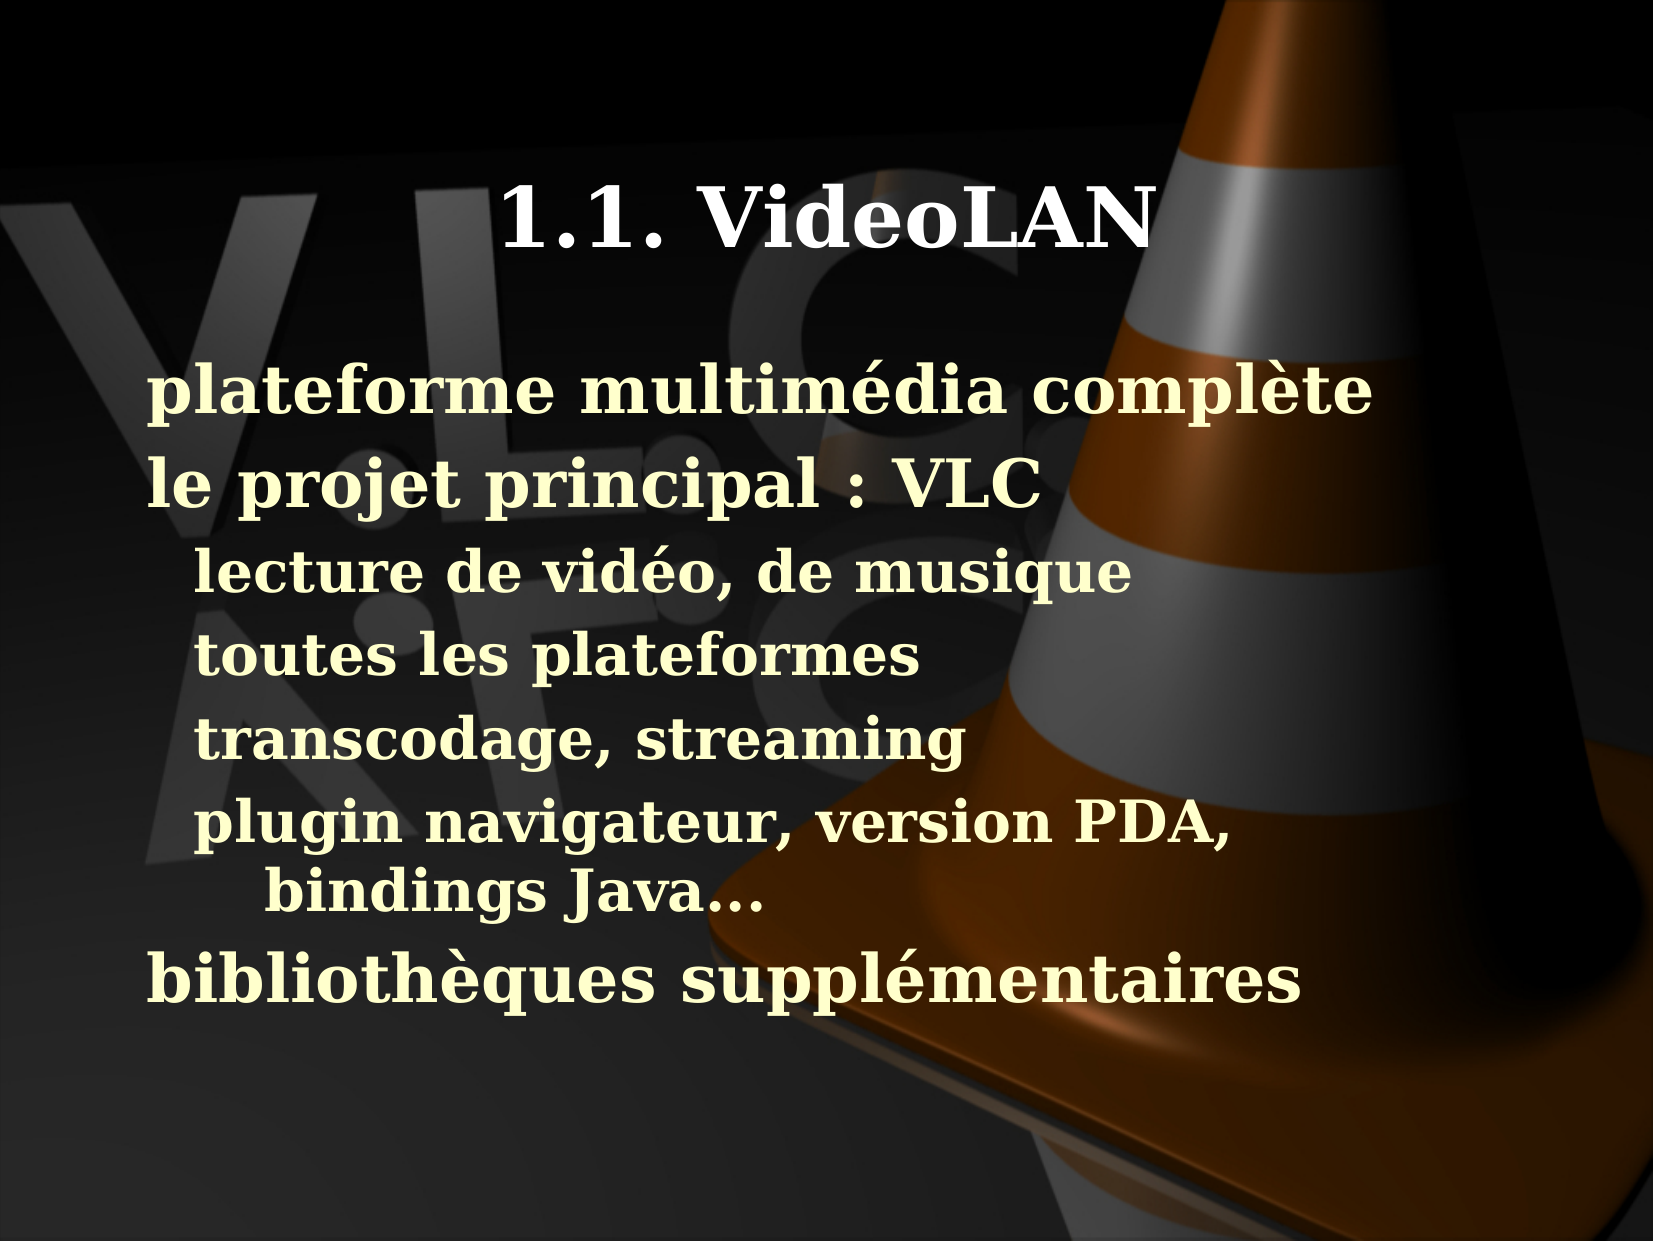

# 1.1. VideoLAN
plateforme multimédia complète
le projet principal : VLC
lecture de vidéo, de musique
toutes les plateformes
transcodage, streaming
plugin navigateur, version PDA, bindings Java...
bibliothèques supplémentaires